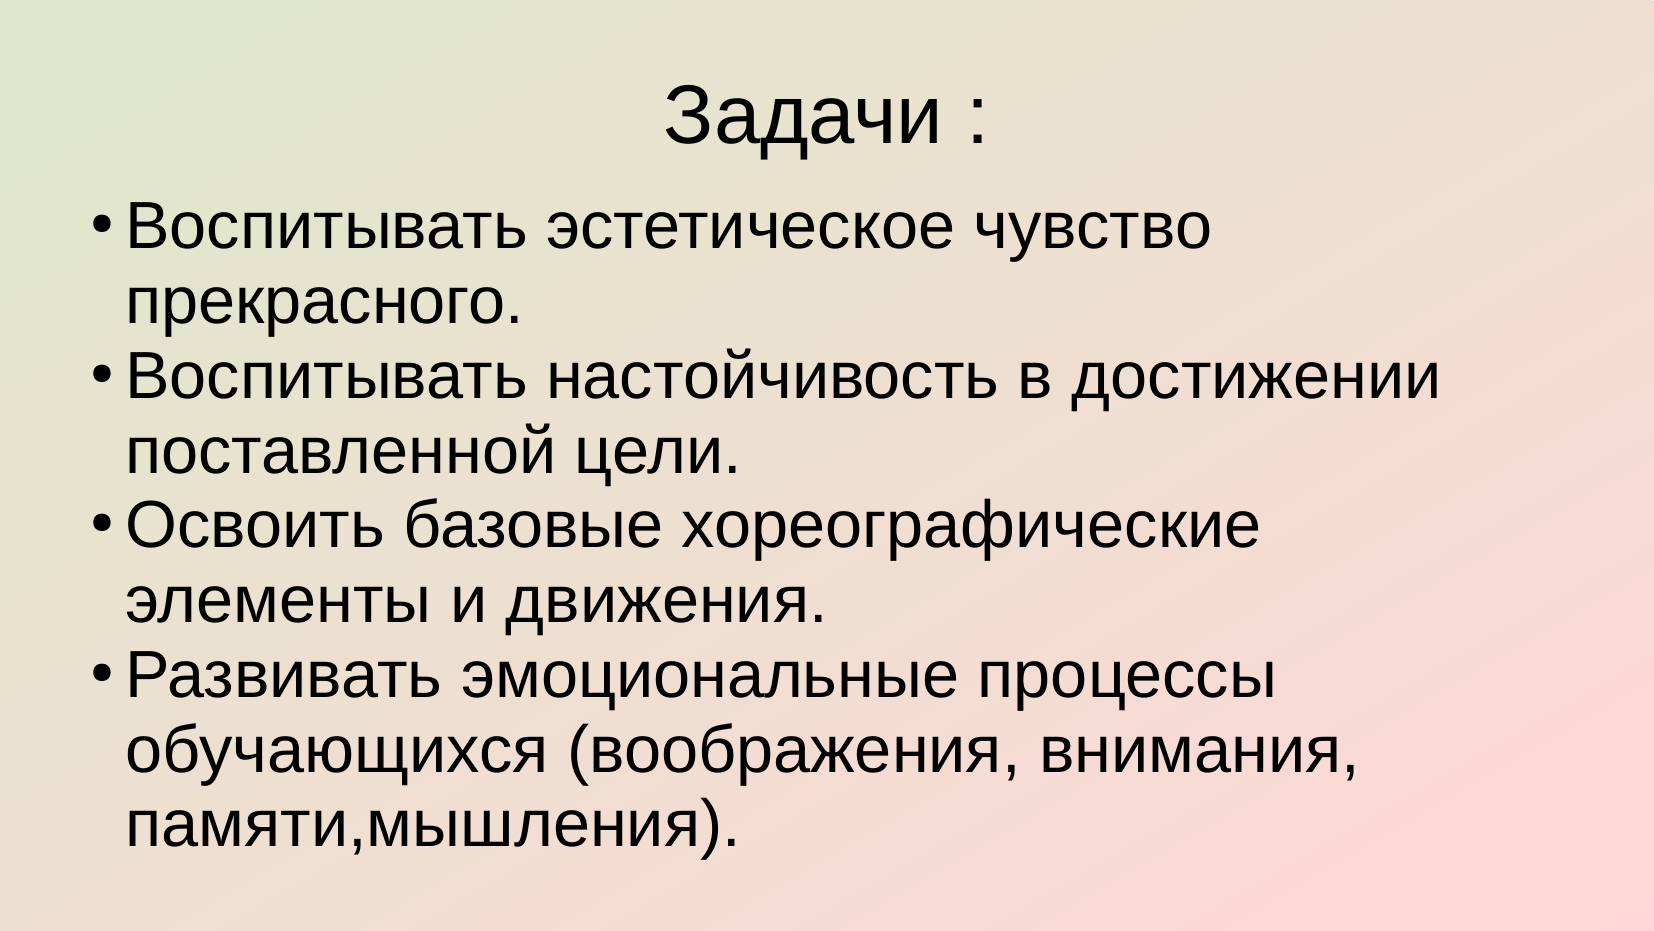

# Задачи :
Воспитывать эстетическое чувство прекрасного.
Воспитывать настойчивость в достижении поставленной цели.
Освоить базовые хореографические элементы и движения.
Развивать эмоциональные процессы обучающихся (воображения, внимания, памяти,мышления).